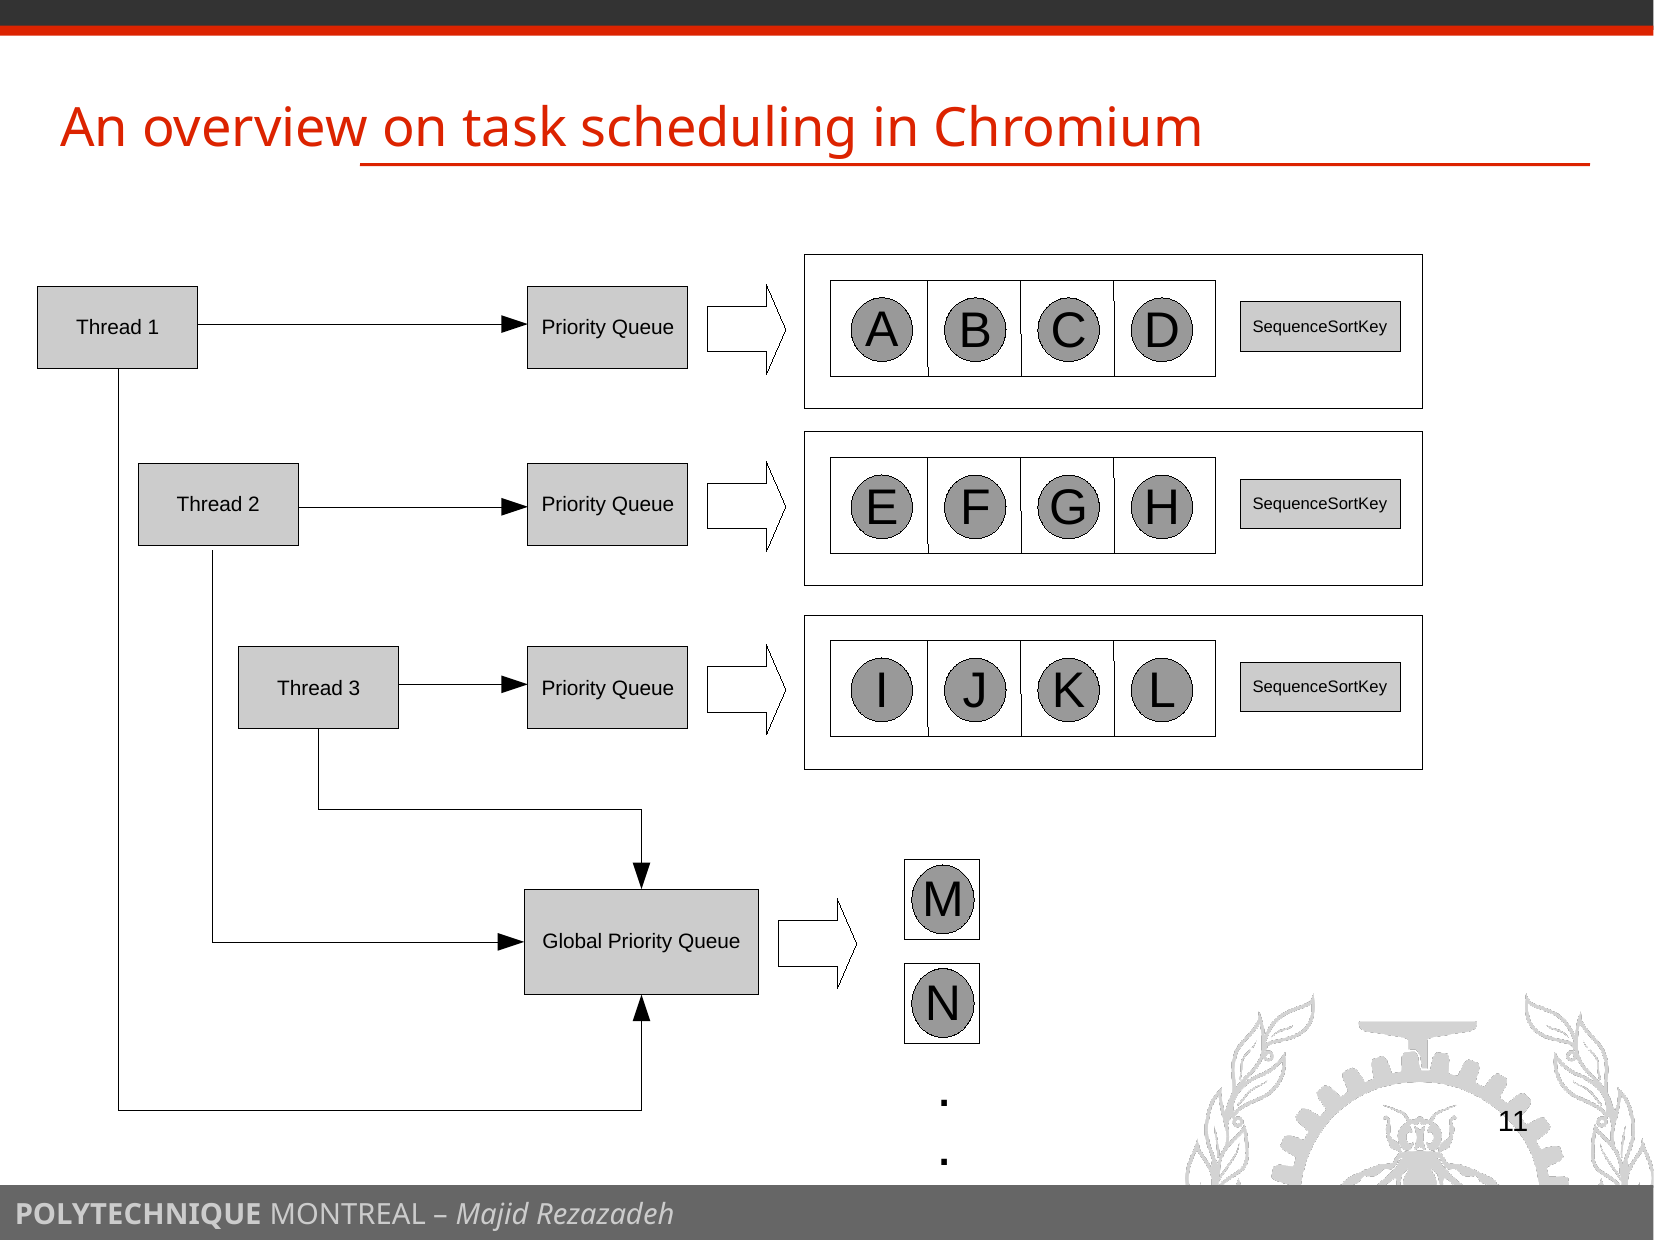

An overview on task scheduling in Chromium
Thread 1
Priority Queue
A
B
C
D
SequenceSortKey
Thread 2
Priority Queue
E
F
G
H
SequenceSortKey
Thread 3
Priority Queue
I
J
K
L
SequenceSortKey
M
Global Priority Queue
N
.
11
.
POLYTECHNIQUE MONTREAL – Majid Rezazadeh